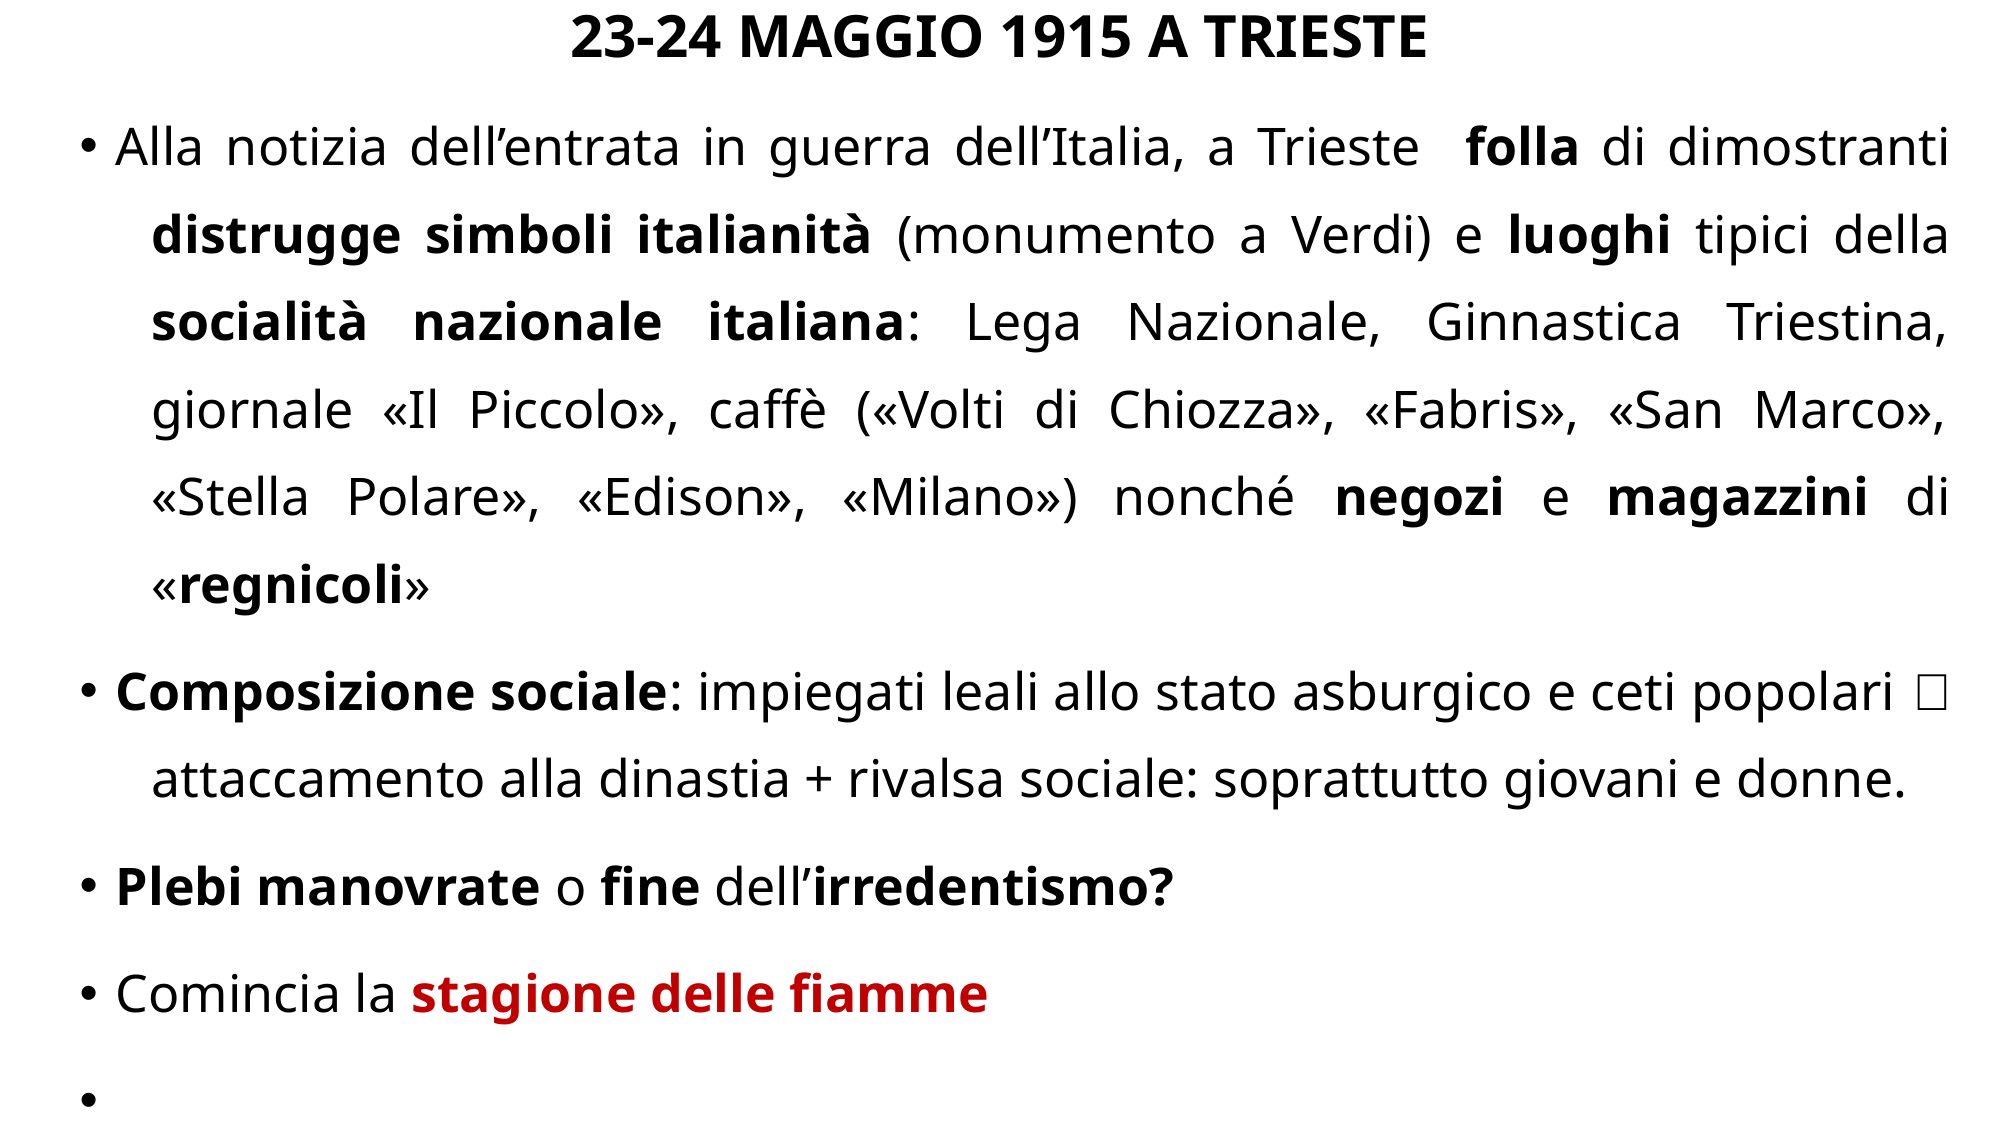

# 23-24 MAGGIO 1915 A TRIESTE
Alla notizia dell’entrata in guerra dell’Italia, a Trieste folla di dimostranti distrugge simboli italianità (monumento a Verdi) e luoghi tipici della socialità nazionale italiana: Lega Nazionale, Ginnastica Triestina, giornale «Il Piccolo», caffè («Volti di Chiozza», «Fabris», «San Marco», «Stella Polare», «Edison», «Milano») nonché negozi e magazzini di «regnicoli»
Composizione sociale: impiegati leali allo stato asburgico e ceti popolari  attaccamento alla dinastia + rivalsa sociale: soprattutto giovani e donne.
Plebi manovrate o fine dell’irredentismo?
Comincia la stagione delle fiamme